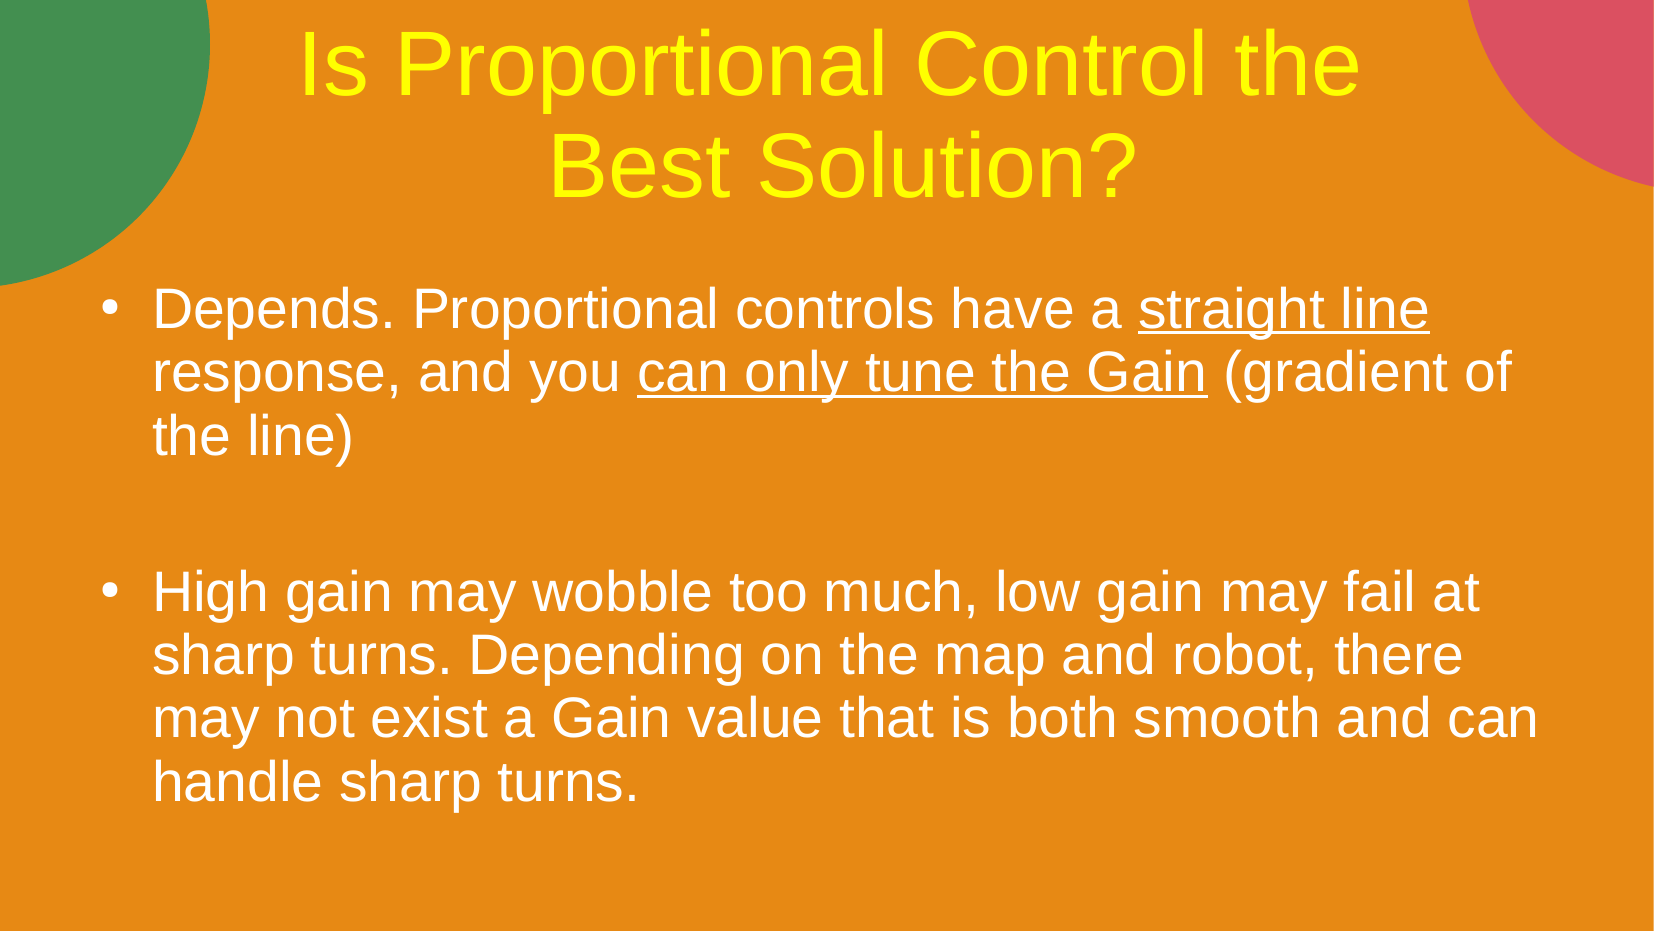

# Is Proportional Control the Best Solution?
Depends. Proportional controls have a straight line response, and you can only tune the Gain (gradient of the line)
High gain may wobble too much, low gain may fail at sharp turns. Depending on the map and robot, there may not exist a Gain value that is both smooth and can handle sharp turns.